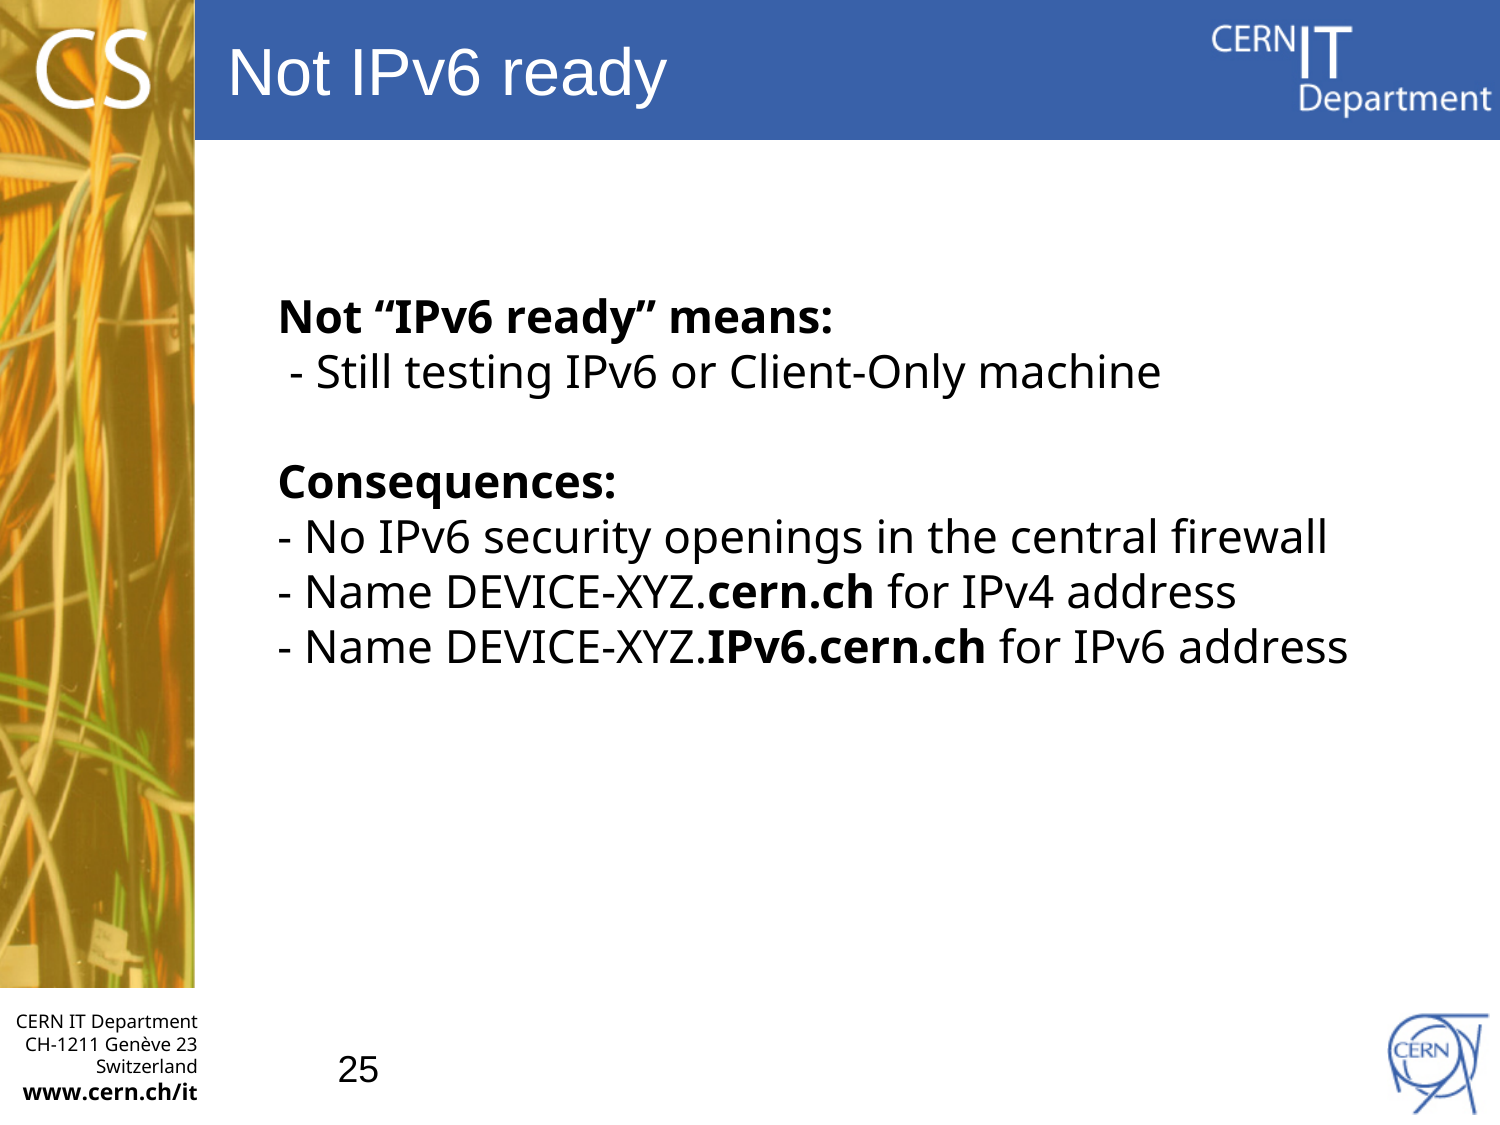

# Not IPv6 ready
Not “IPv6 ready” means:
 - Still testing IPv6 or Client-Only machine
Consequences:
- No IPv6 security openings in the central firewall
- Name DEVICE-XYZ.cern.ch for IPv4 address
- Name DEVICE-XYZ.IPv6.cern.ch for IPv6 address